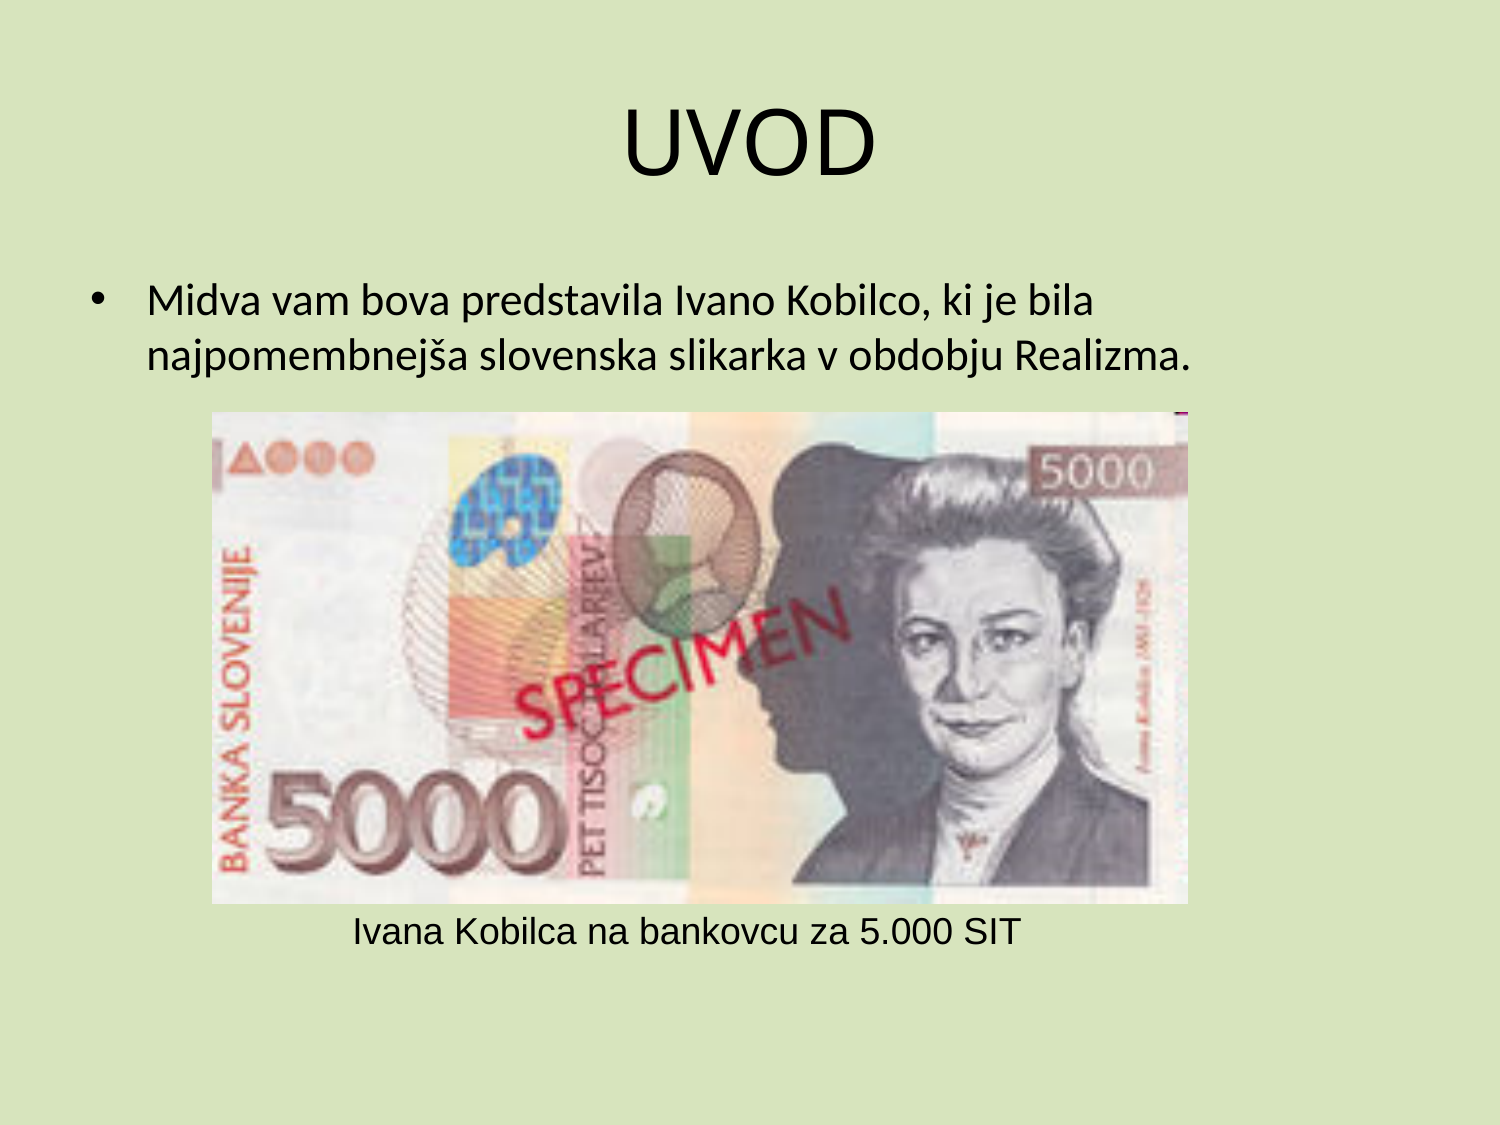

# UVOD
Midva vam bova predstavila Ivano Kobilco, ki je bila najpomembnejša slovenska slikarka v obdobju Realizma.
Ivana Kobilca na bankovcu za 5.000 SIT